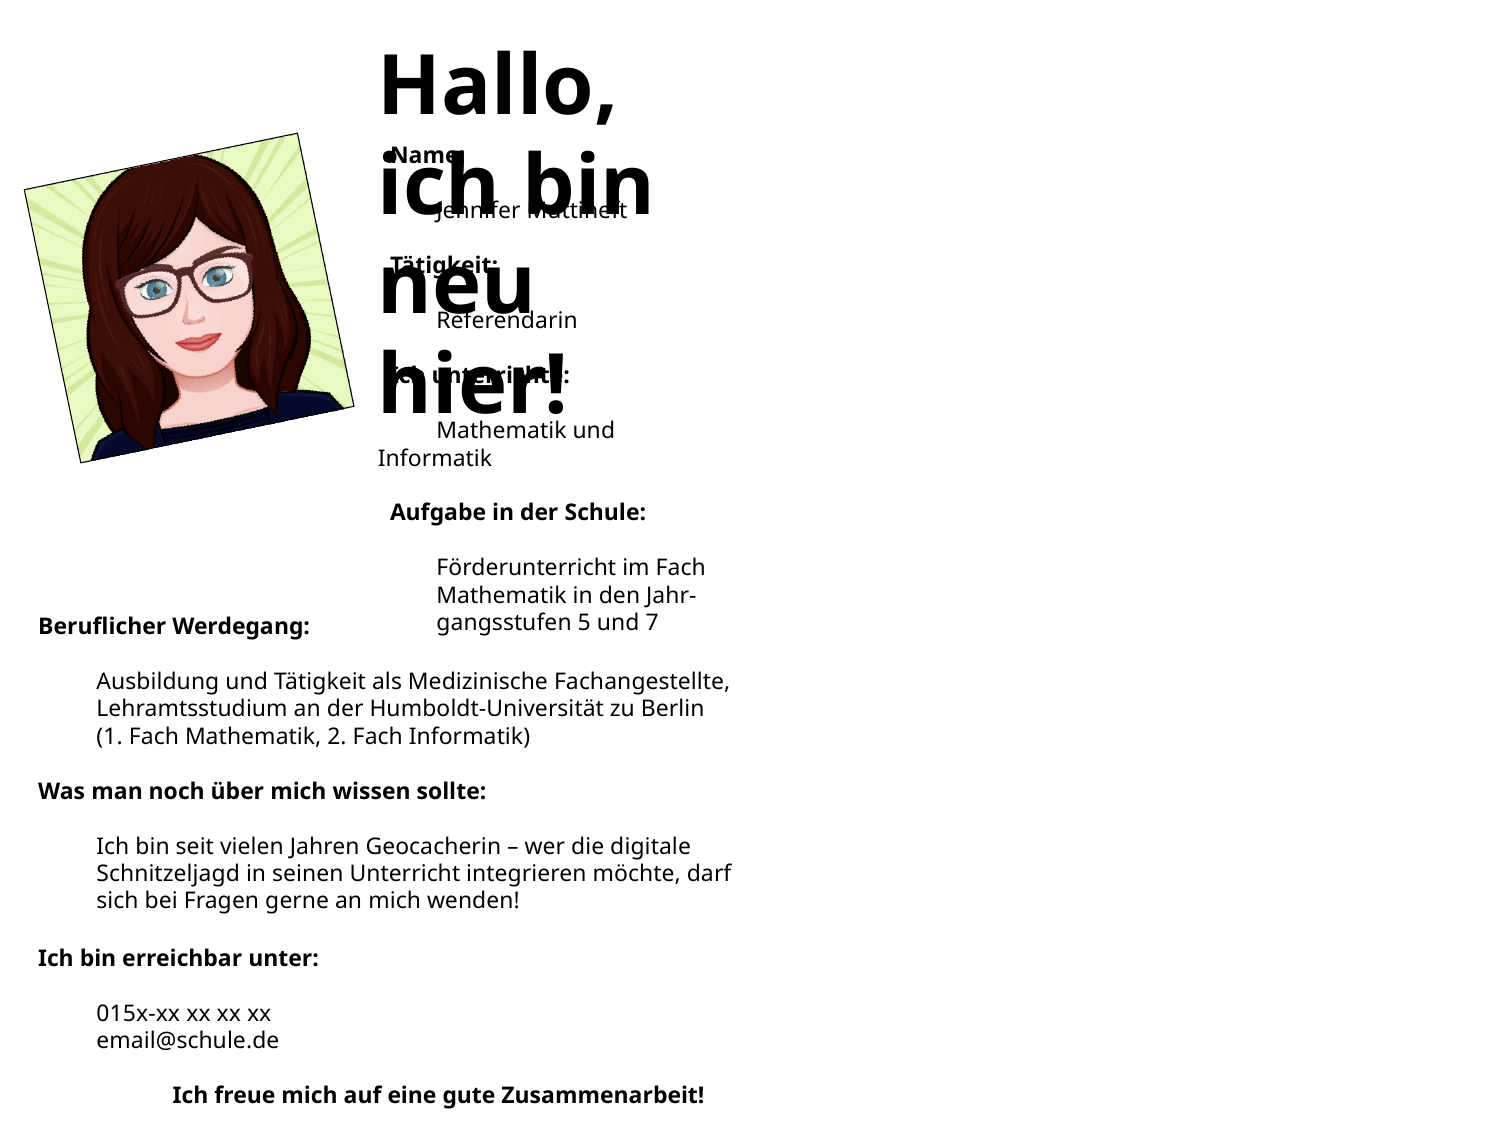

Hallo, ich bin neu hier!
 Name:
	Jennifer Muttiheft
 Tätigkeit:
 	Referendarin
 Ich unterrichte:
 	Mathematik und Informatik
 Aufgabe in der Schule:
	Förderunterricht im Fach 	Mathematik in den Jahr-	gangsstufen 5 und 7
Beruflicher Werdegang:
	Ausbildung und Tätigkeit als Medizinische Fachangestellte,
	Lehramtsstudium an der Humboldt-Universität zu Berlin
	(1. Fach Mathematik, 2. Fach Informatik)
Was man noch über mich wissen sollte:
	Ich bin seit vielen Jahren Geocacherin – wer die digitale
	Schnitzeljagd in seinen Unterricht integrieren möchte, darf
	sich bei Fragen gerne an mich wenden!
Ich bin erreichbar unter:
	015x-xx xx xx xx
	email@schule.de
Ich freue mich auf eine gute Zusammenarbeit!